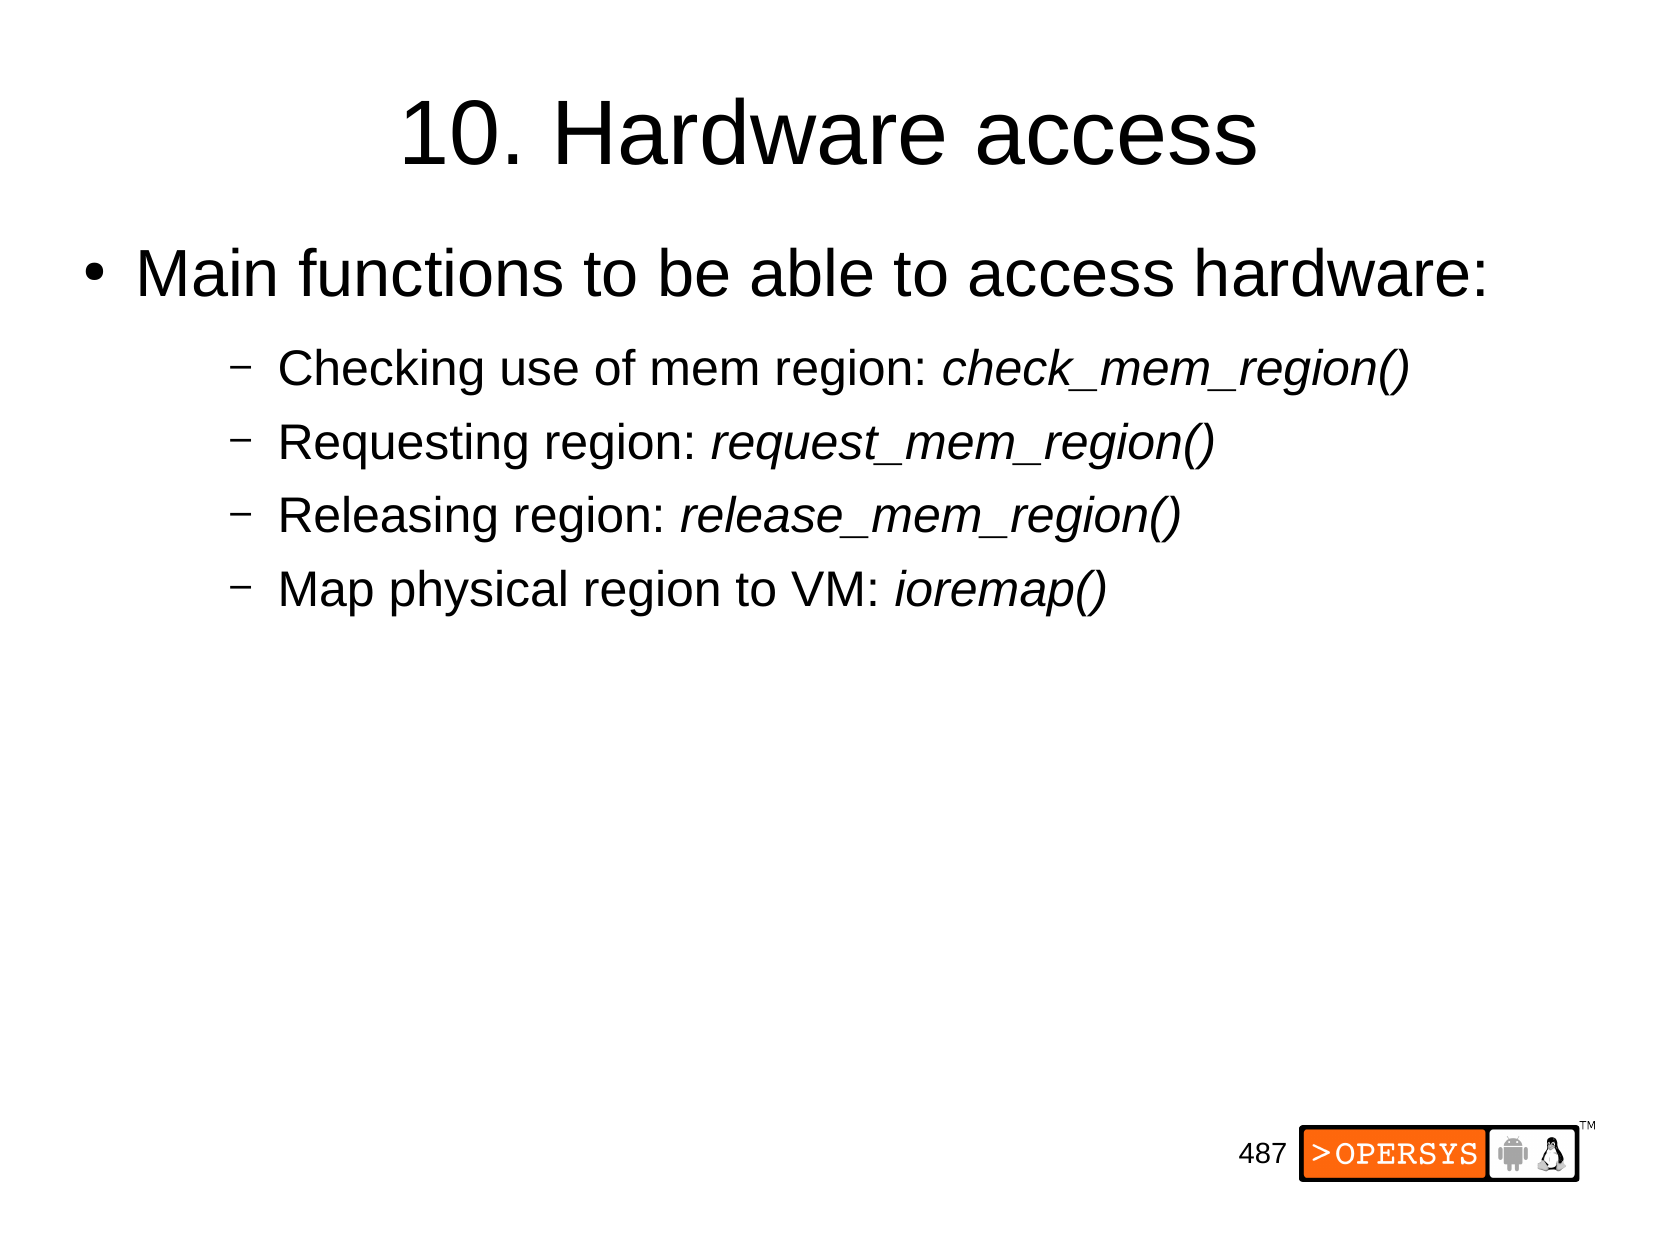

# 10. Hardware access
Main functions to be able to access hardware:
Checking use of mem region: check_mem_region()
Requesting region: request_mem_region()
Releasing region: release_mem_region()
Map physical region to VM: ioremap()